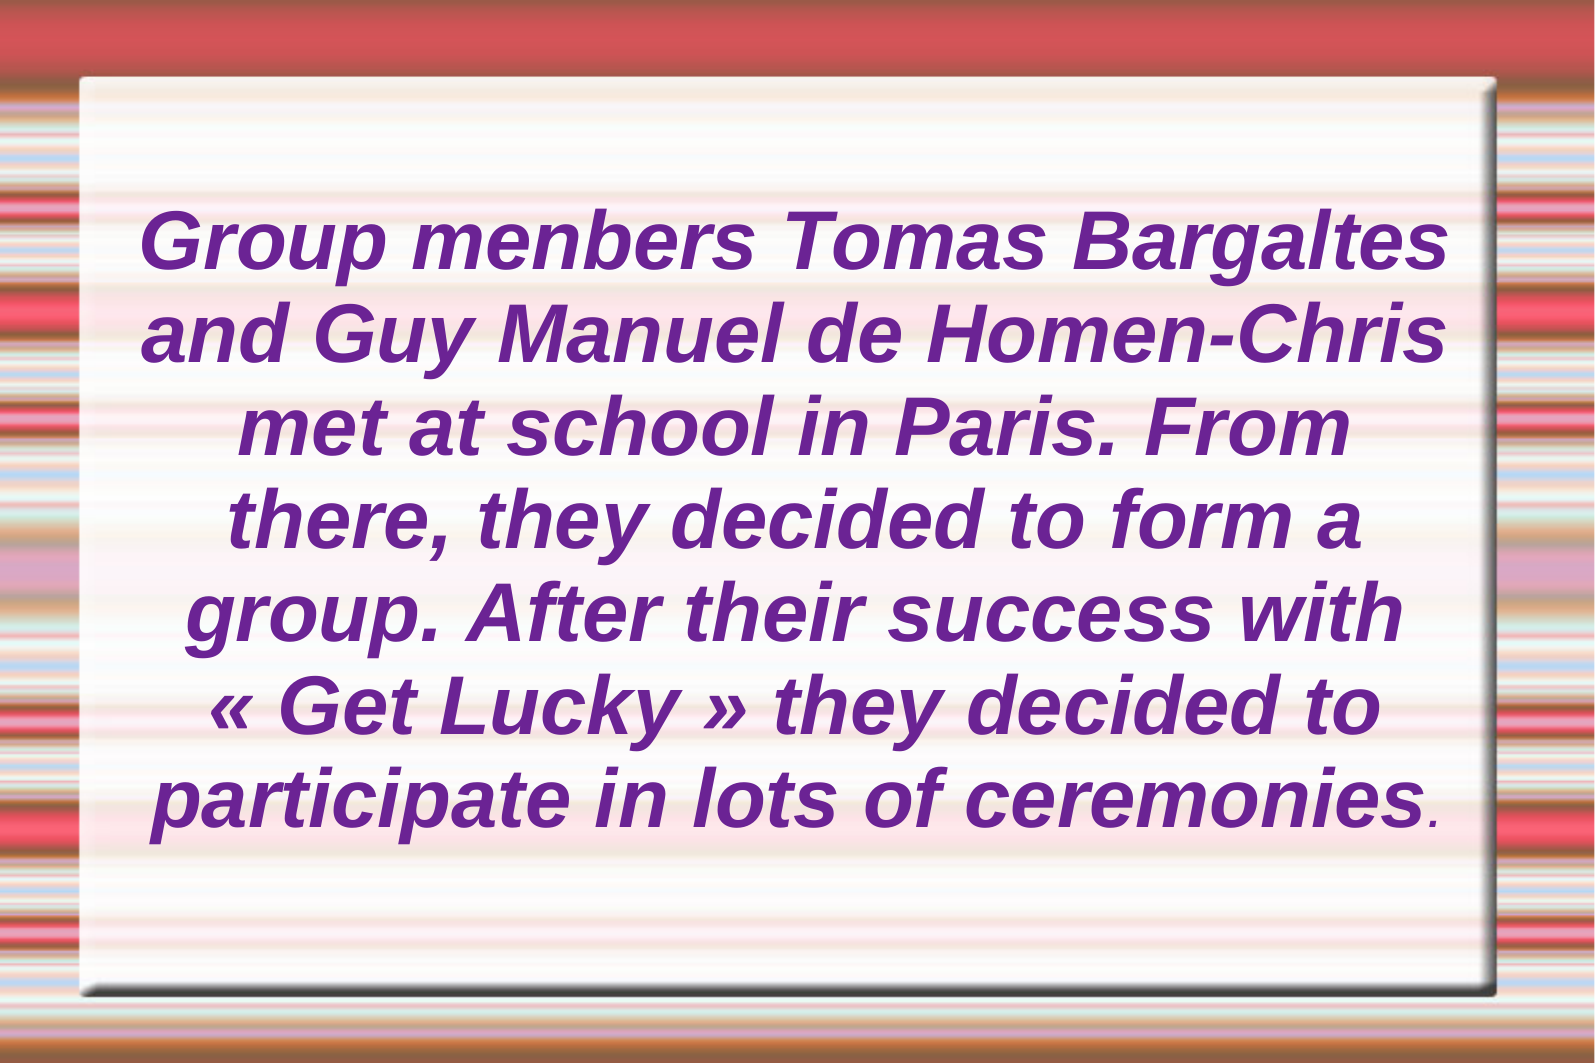

# Group menbers Tomas Bargaltes and Guy Manuel de Homen-Chris met at school in Paris. From there, they decided to form a group. After their success with « Get Lucky » they decided to participate in lots of ceremonies.